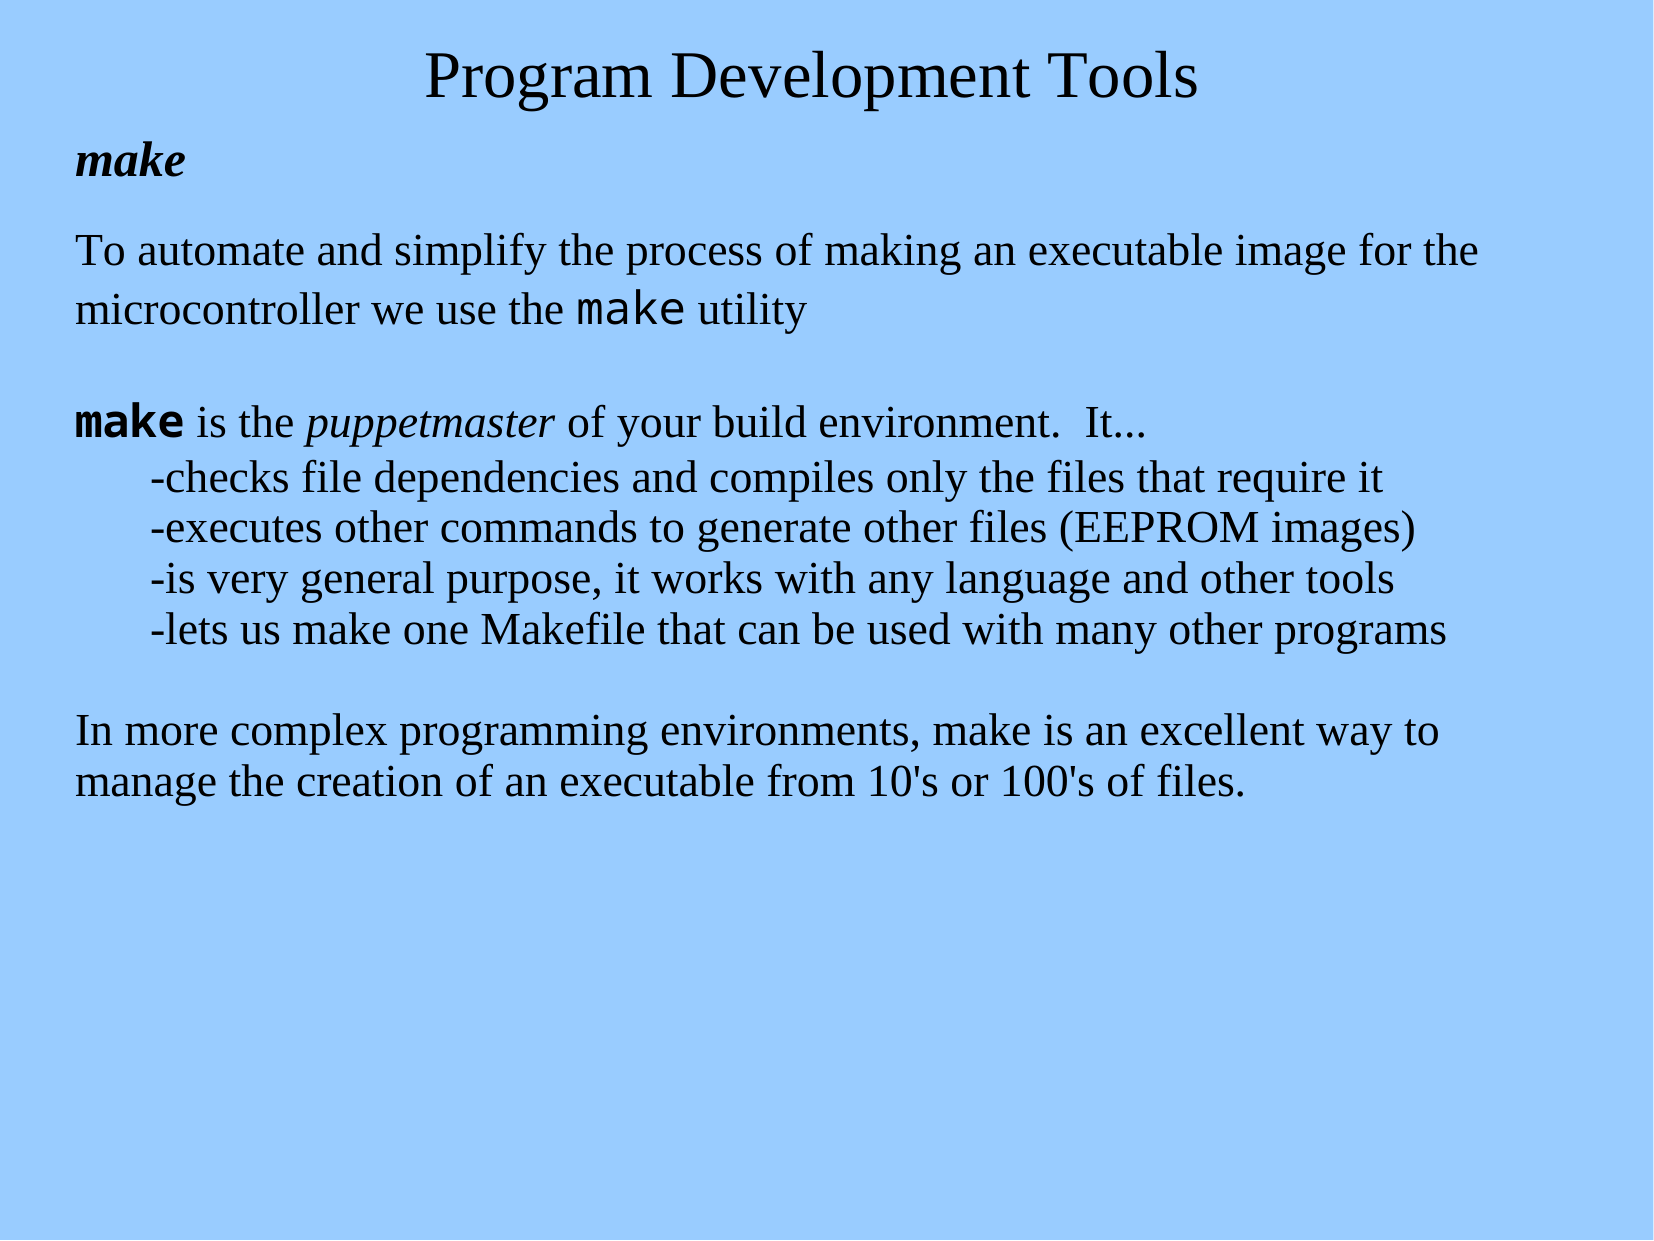

Program Development Tools
make
To automate and simplify the process of making an executable image for the microcontroller we use the make utility
make is the puppetmaster of your build environment. It...
	-checks file dependencies and compiles only the files that require it
	-executes other commands to generate other files (EEPROM images)
	-is very general purpose, it works with any language and other tools
	-lets us make one Makefile that can be used with many other programs
In more complex programming environments, make is an excellent way to
manage the creation of an executable from 10's or 100's of files.